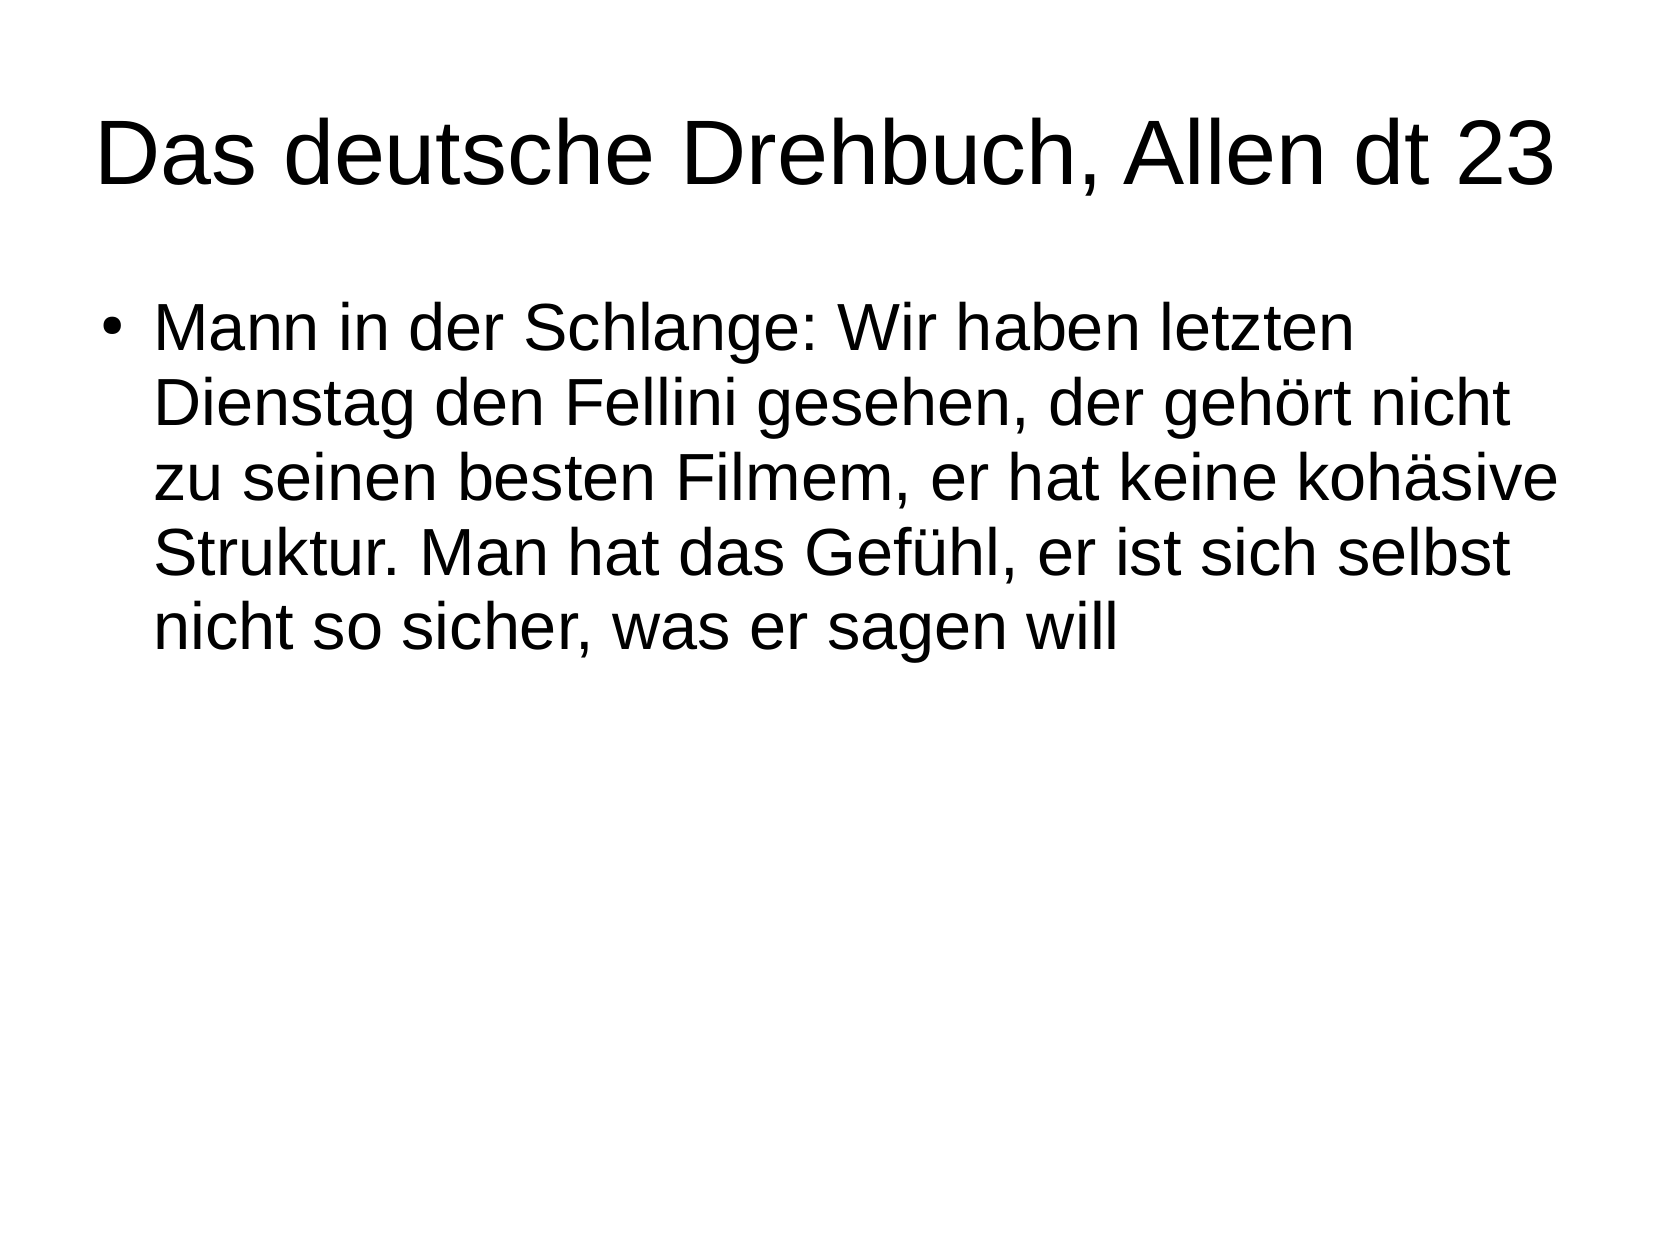

# Das deutsche Drehbuch, Allen dt 23
Mann in der Schlange: Wir haben letzten Dienstag den Fellini gesehen, der gehört nicht zu seinen besten Filmem, er hat keine kohäsive Struktur. Man hat das Gefühl, er ist sich selbst nicht so sicher, was er sagen will